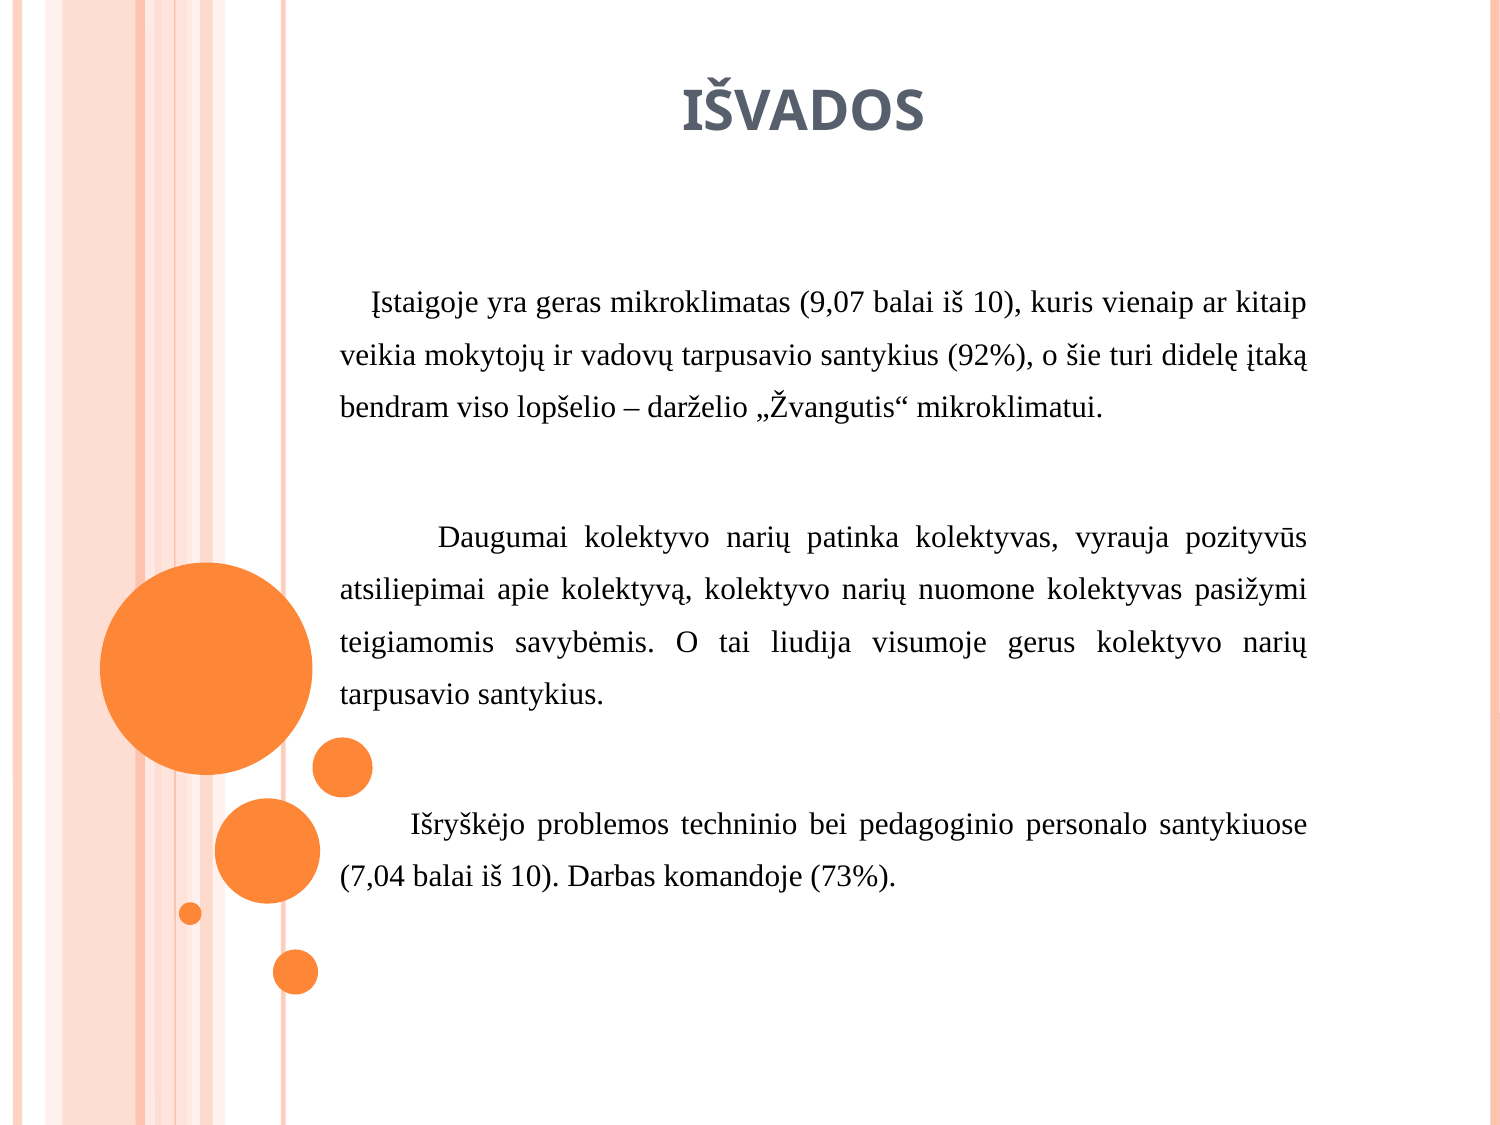

# IŠVADOS
 Įstaigoje yra geras mikroklimatas (9,07 balai iš 10), kuris vienaip ar kitaip veikia mokytojų ir vadovų tarpusavio santykius (92%), o šie turi didelę įtaką bendram viso lopšelio – darželio „Žvangutis“ mikroklimatui.
 Daugumai kolektyvo narių patinka kolektyvas, vyrauja pozityvūs atsiliepimai apie kolektyvą, kolektyvo narių nuomone kolektyvas pasižymi teigiamomis savybėmis. O tai liudija visumoje gerus kolektyvo narių tarpusavio santykius.
 Išryškėjo problemos techninio bei pedagoginio personalo santykiuose (7,04 balai iš 10). Darbas komandoje (73%).